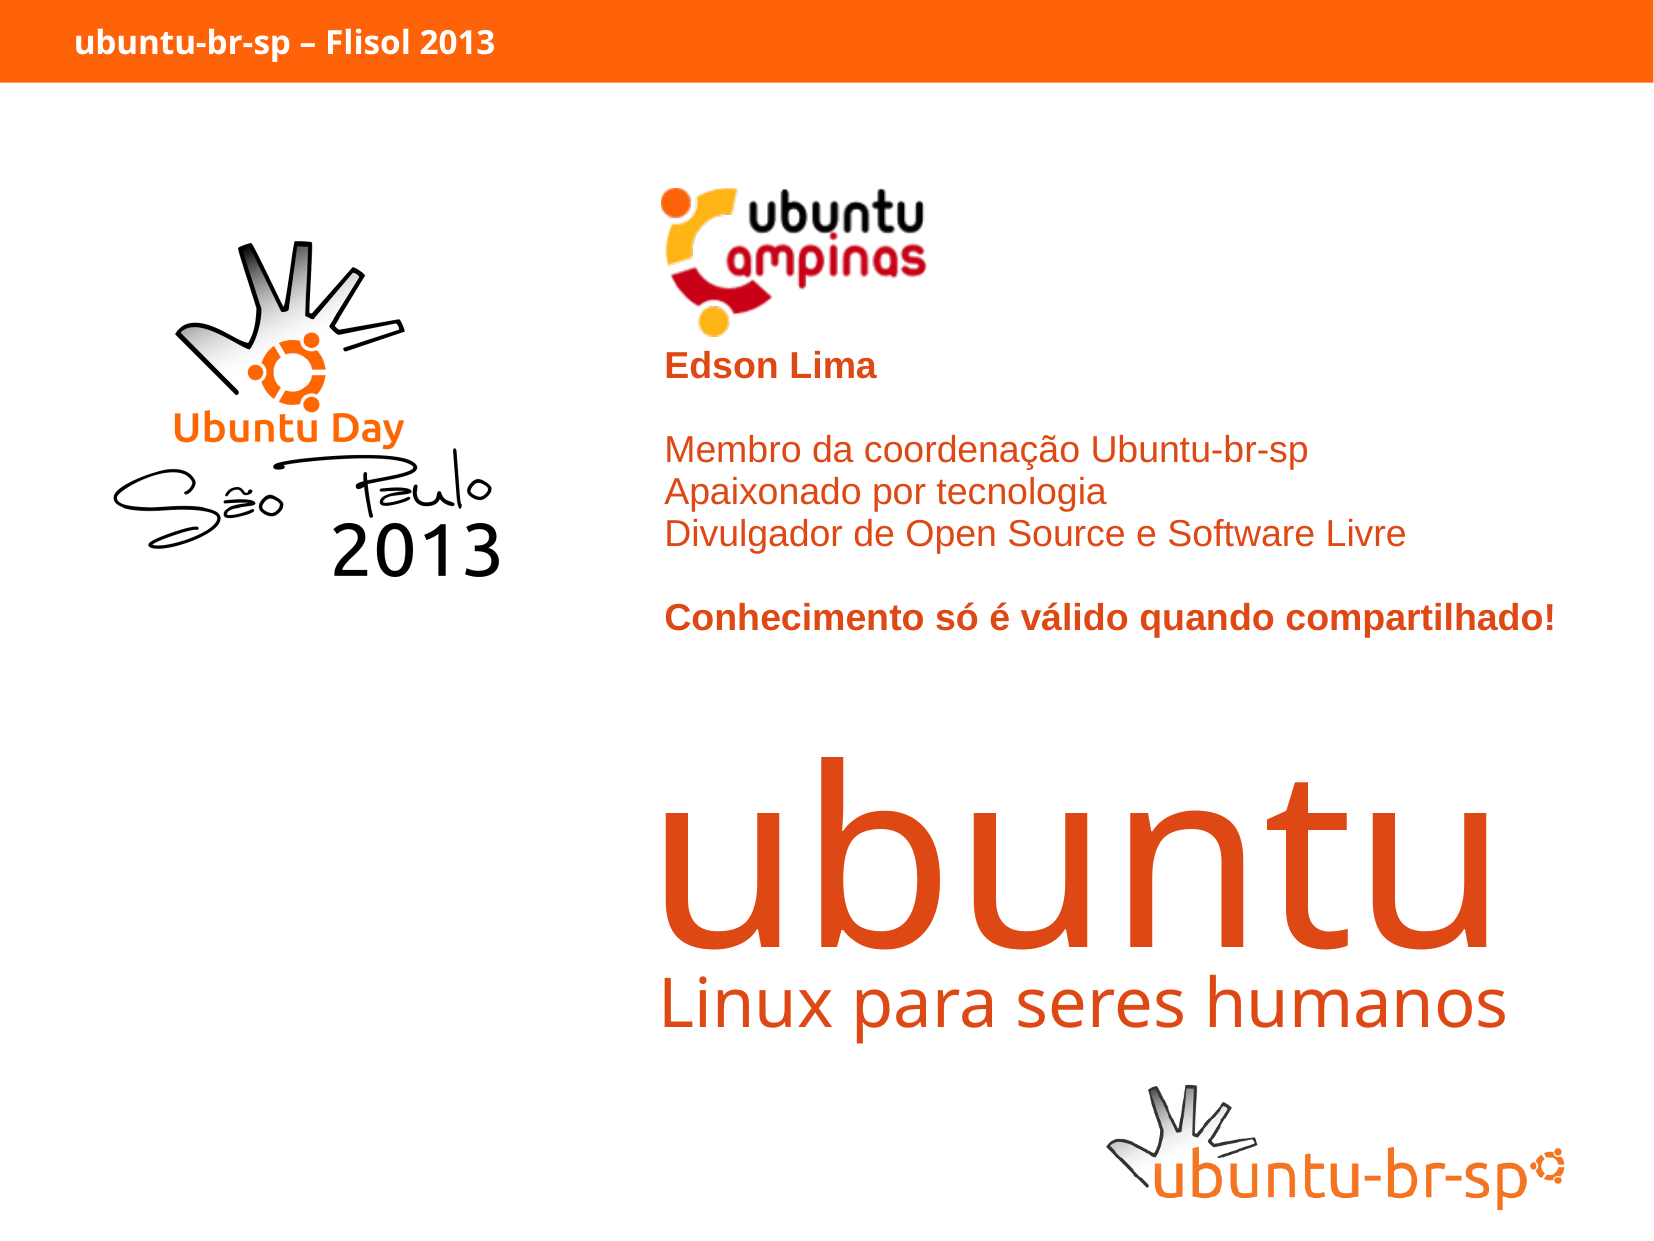

Edson Lima
Membro da coordenação Ubuntu-br-sp
Apaixonado por tecnologia
Divulgador de Open Source e Software Livre
Conhecimento só é válido quando compartilhado!
ubuntu
Linux para seres humanos